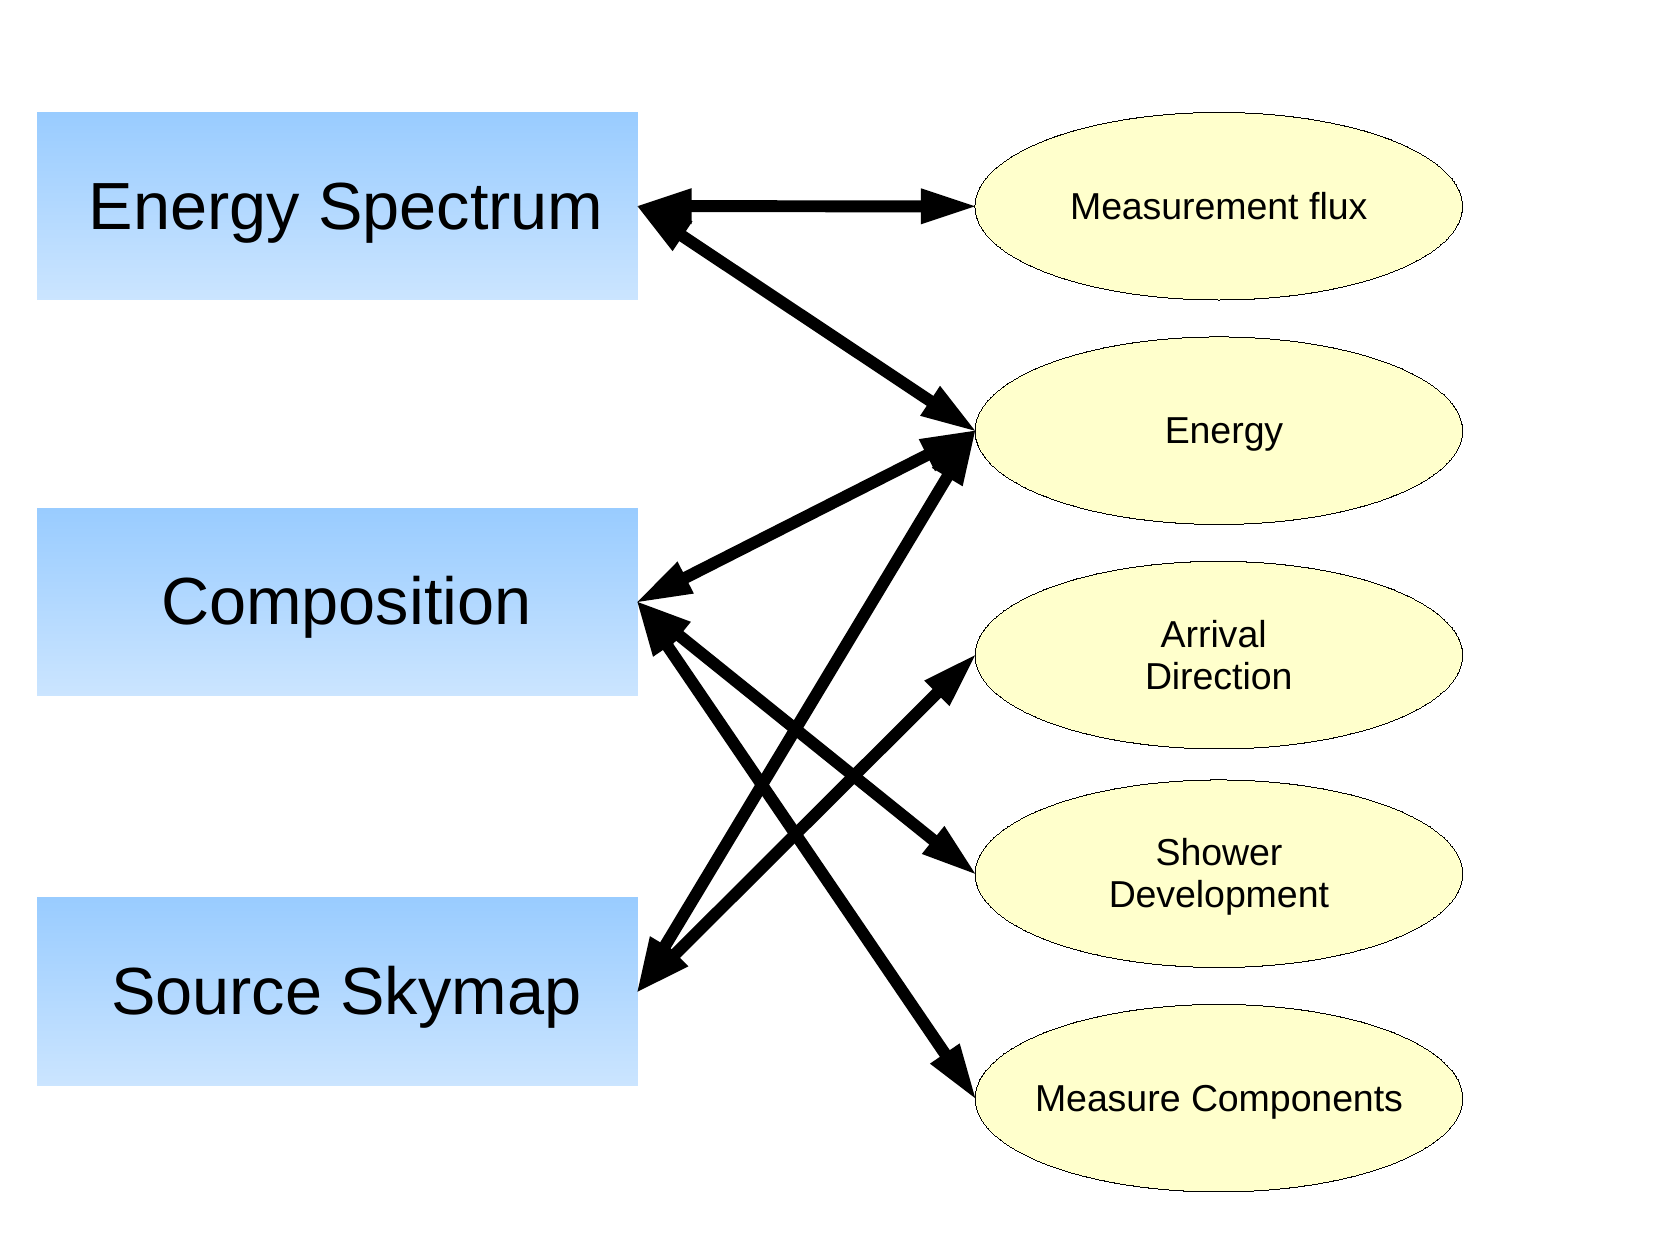

Energy Spectrum
Measurement flux
 Energy
Composition
Arrival
Direction
Shower
Development
Source Skymap
Measure Components